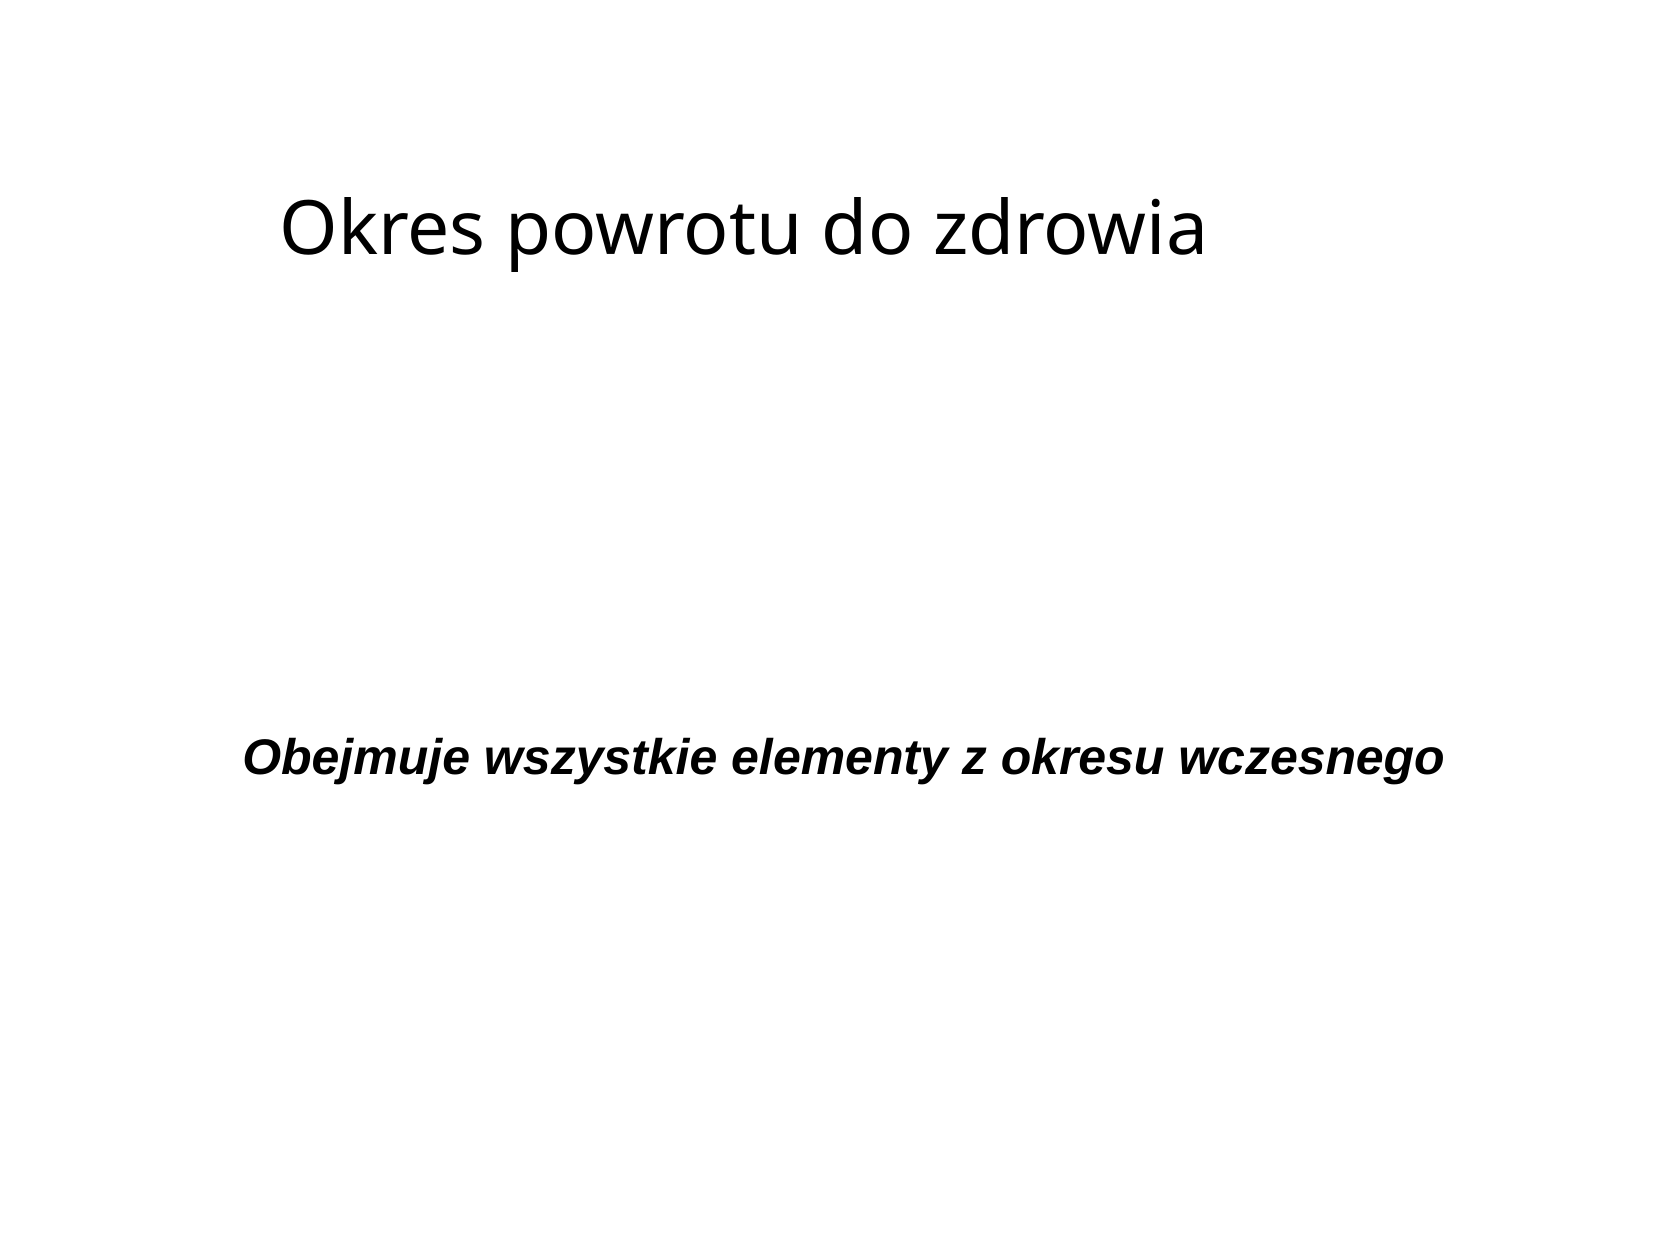

# Okres powrotu do zdrowia
Obejmuje wszystkie elementy z okresu wczesnego